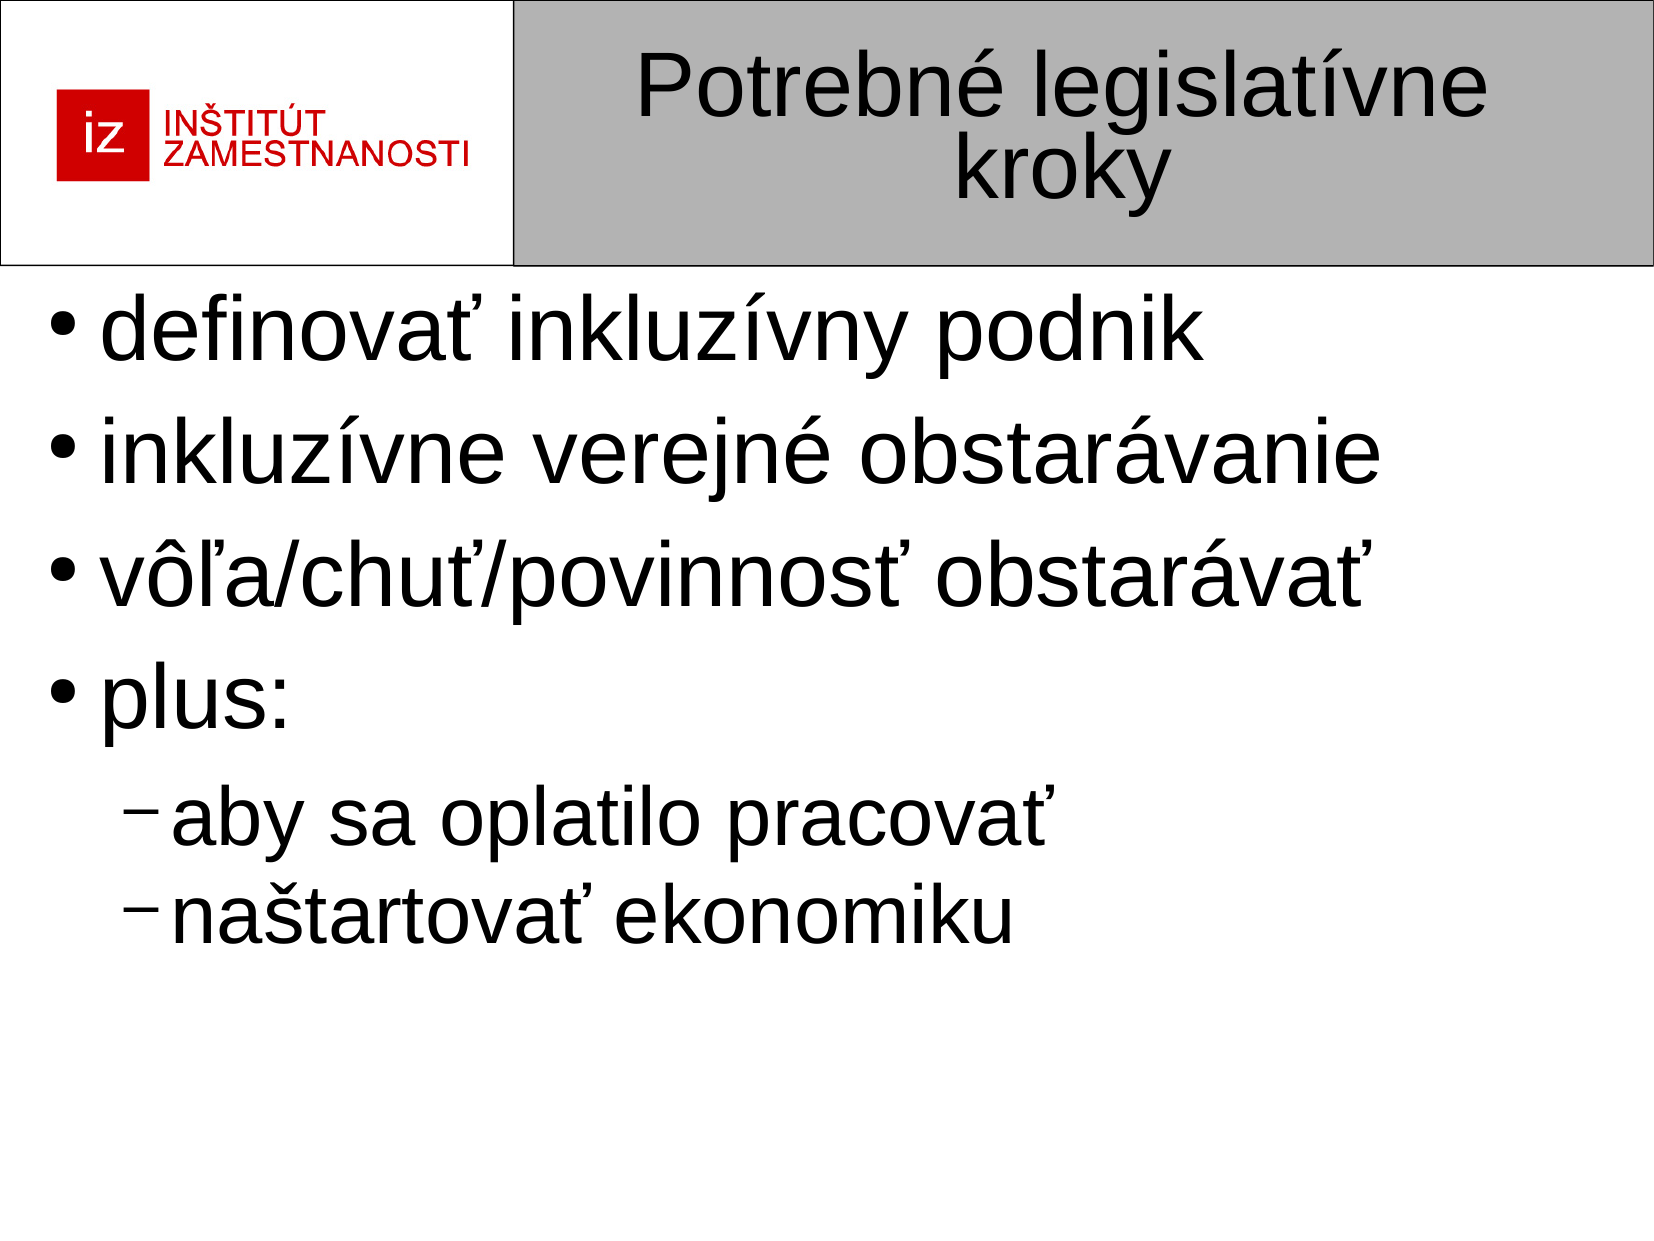

# Potrebné legislatívne kroky
definovať inkluzívny podnik
inkluzívne verejné obstarávanie
vôľa/chuť/povinnosť obstarávať
plus:
aby sa oplatilo pracovať
naštartovať ekonomiku